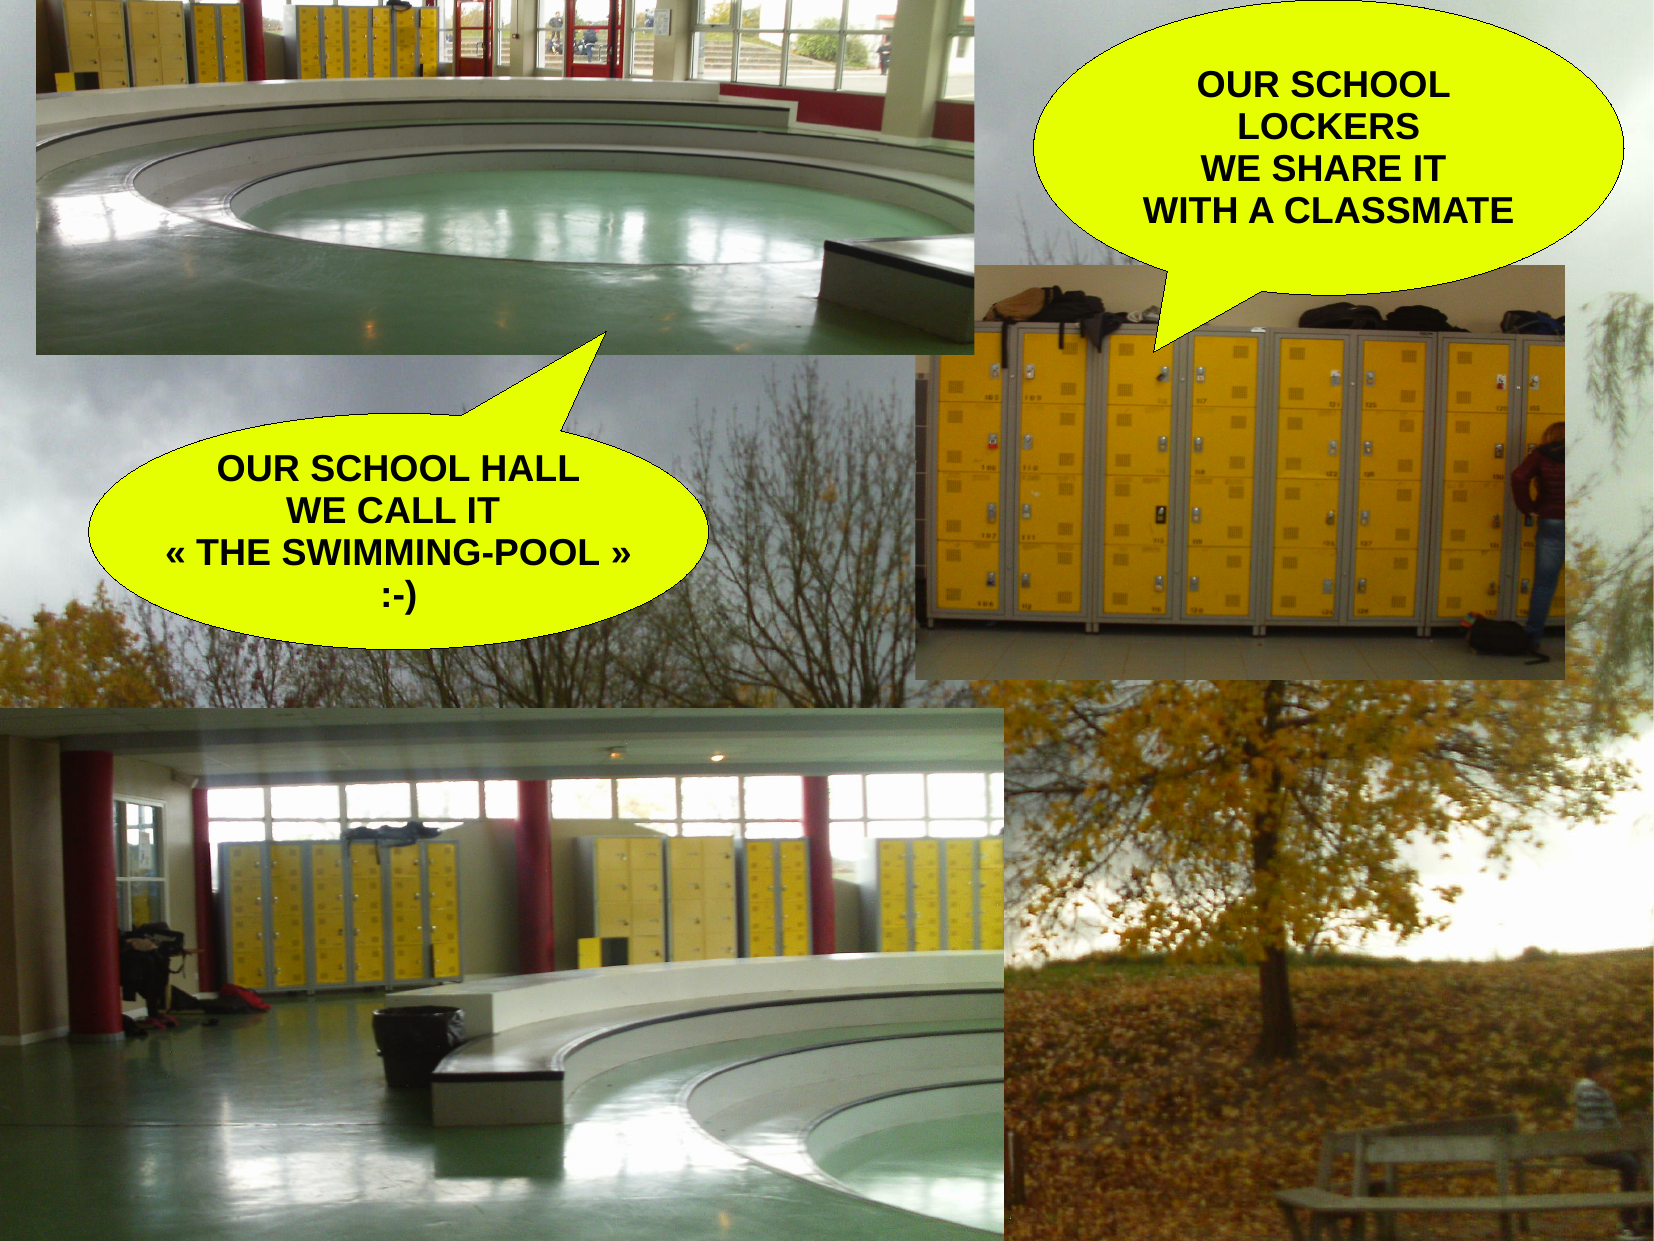

OUR SCHOOL
LOCKERS
WE SHARE IT
WITH A CLASSMATE
OUR SCHOOL HALL
WE CALL IT
« THE SWIMMING-POOL »
:-)